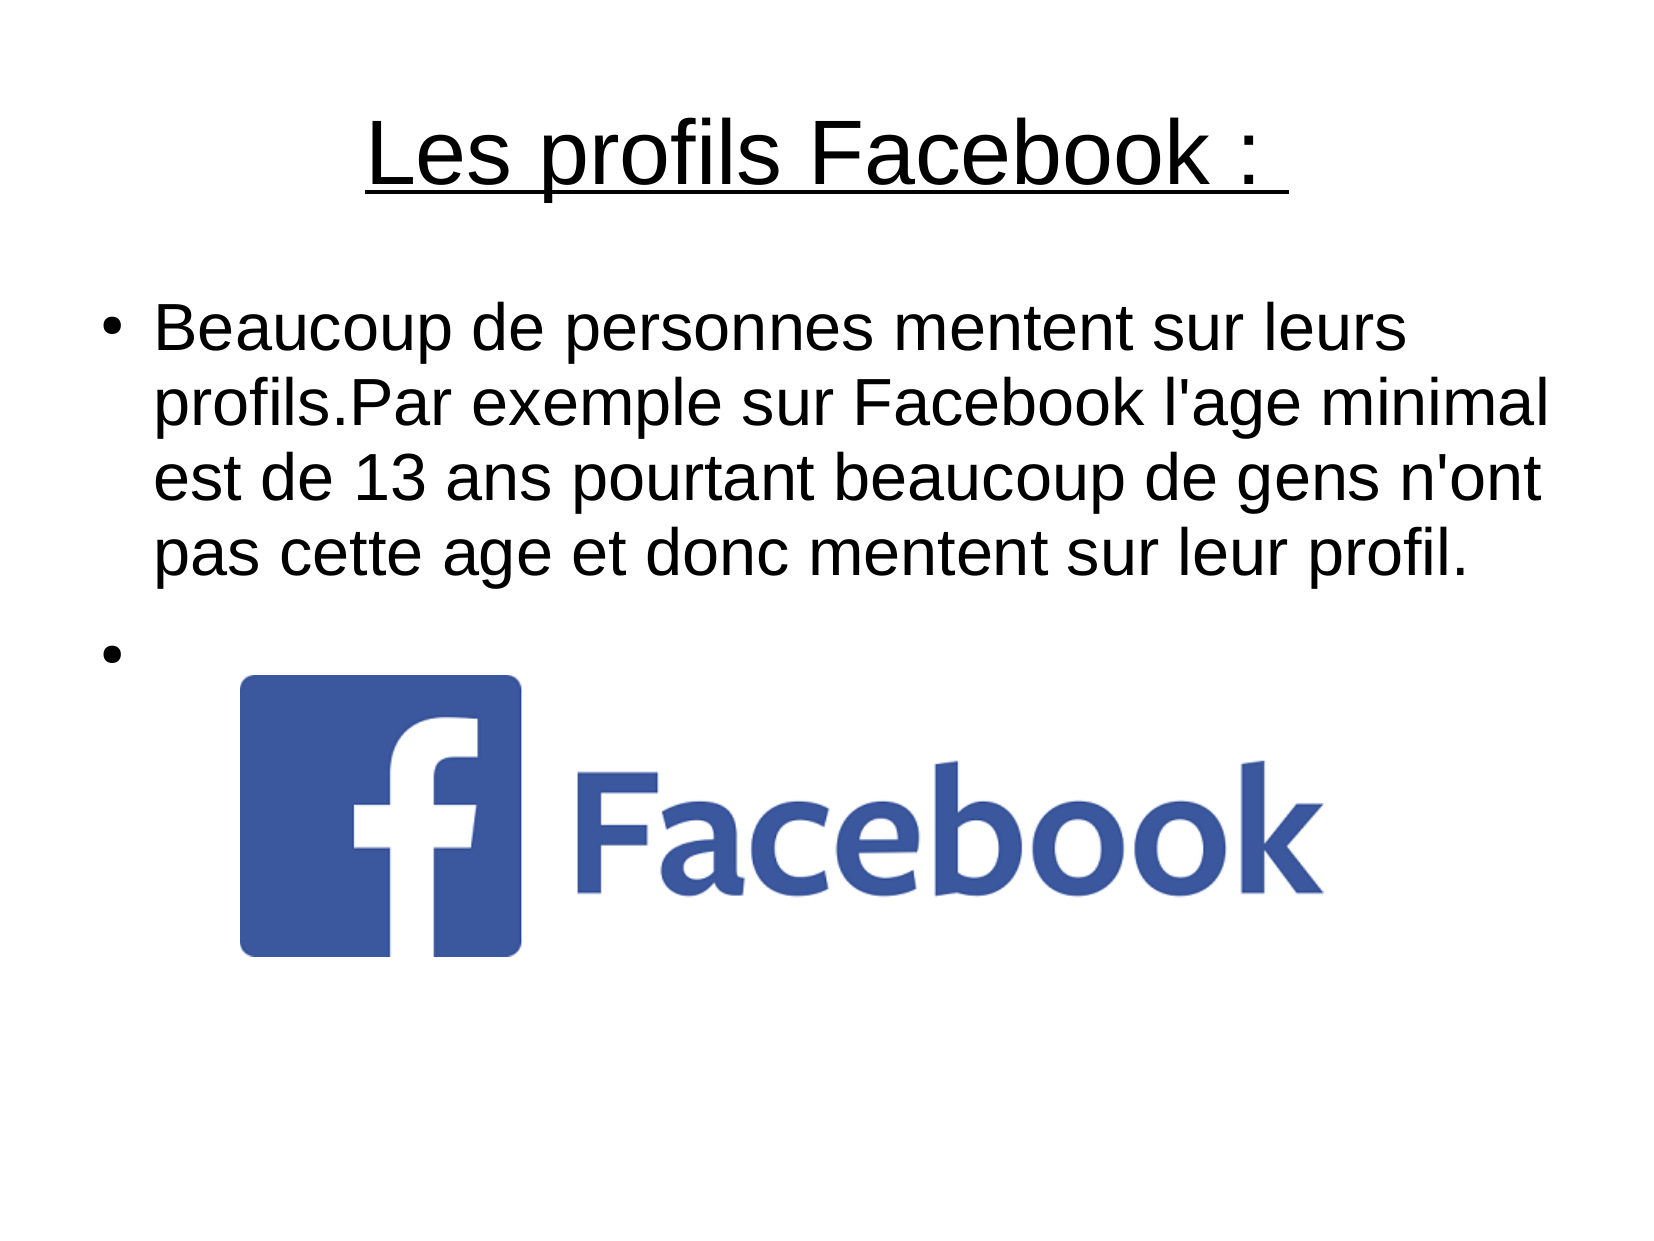

# Les profils Facebook :
Beaucoup de personnes mentent sur leurs profils.Par exemple sur Facebook l'age minimal est de 13 ans pourtant beaucoup de gens n'ont pas cette age et donc mentent sur leur profil.